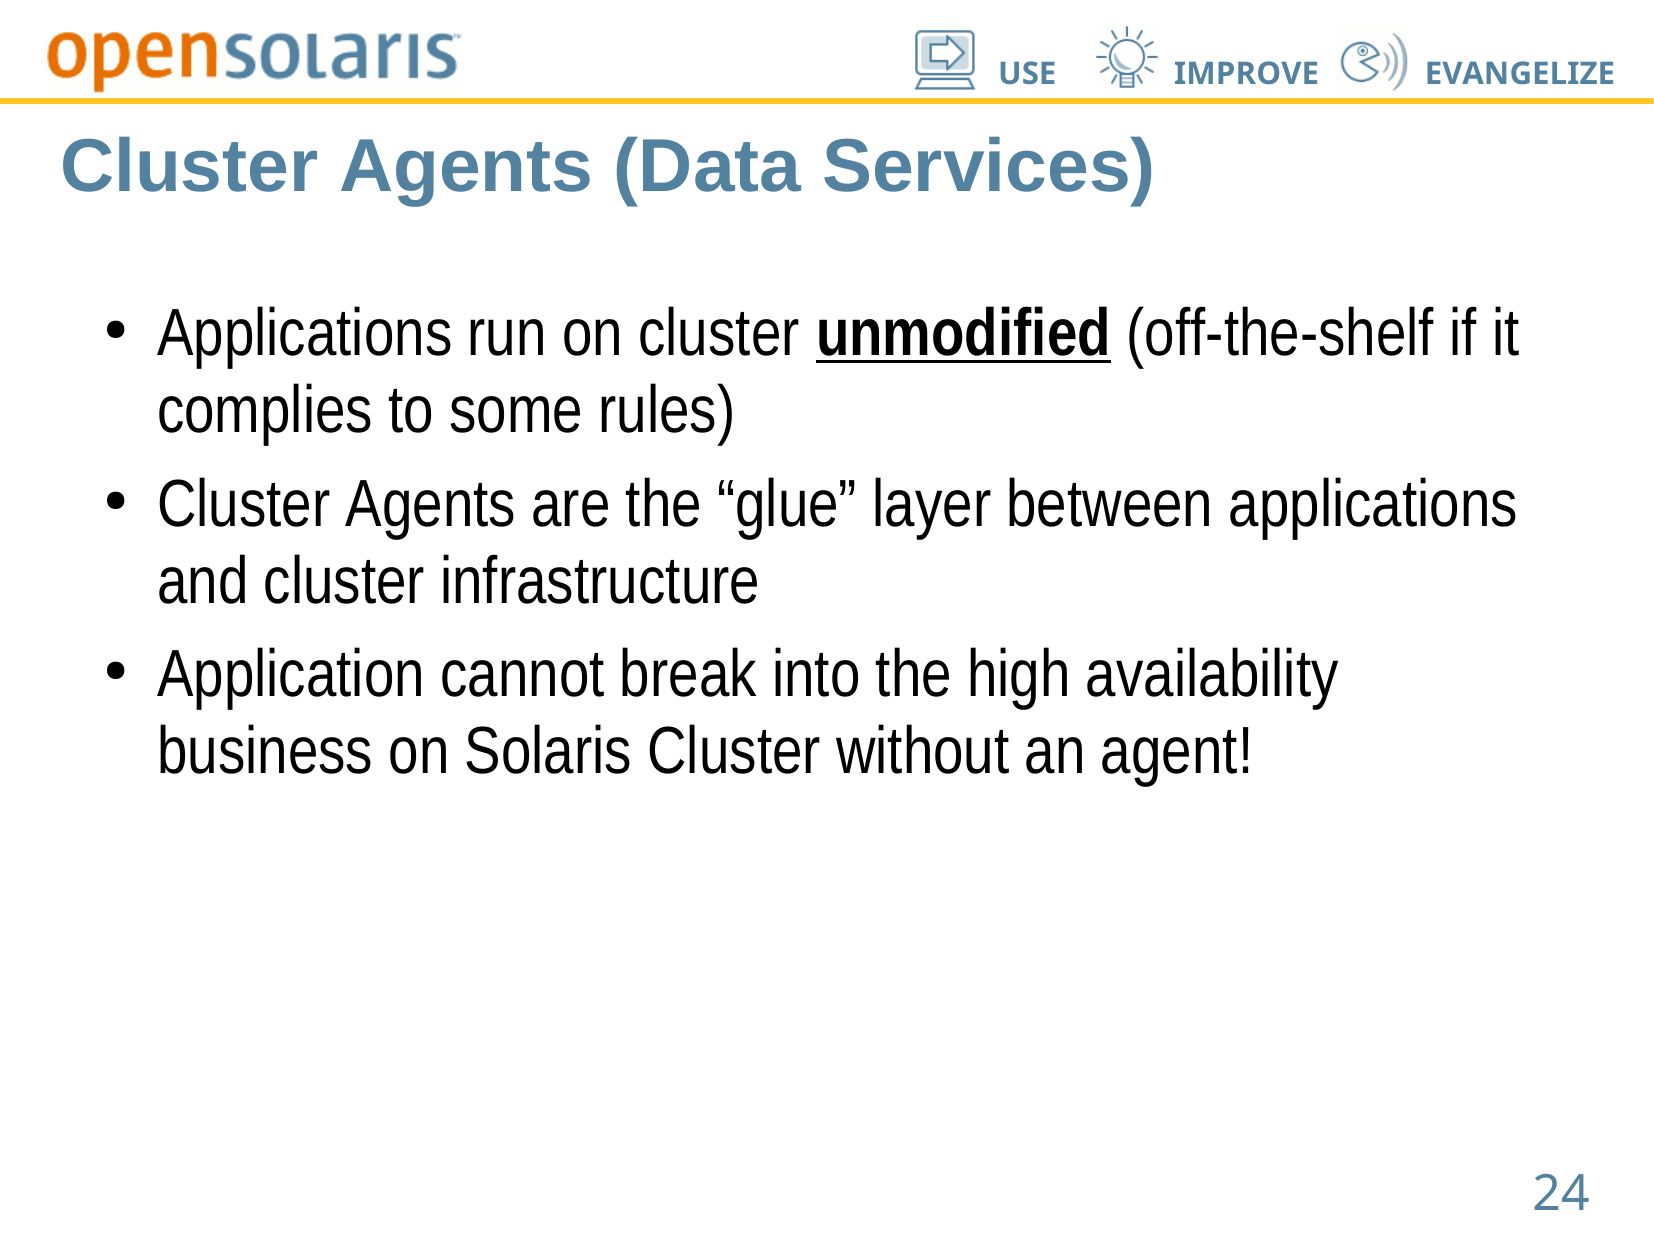

# Cluster Agents (Data Services)
Applications run on cluster unmodified (off-the-shelf if it complies to some rules)
Cluster Agents are the “glue” layer between applications and cluster infrastructure
Application cannot break into the high availability business on Solaris Cluster without an agent!